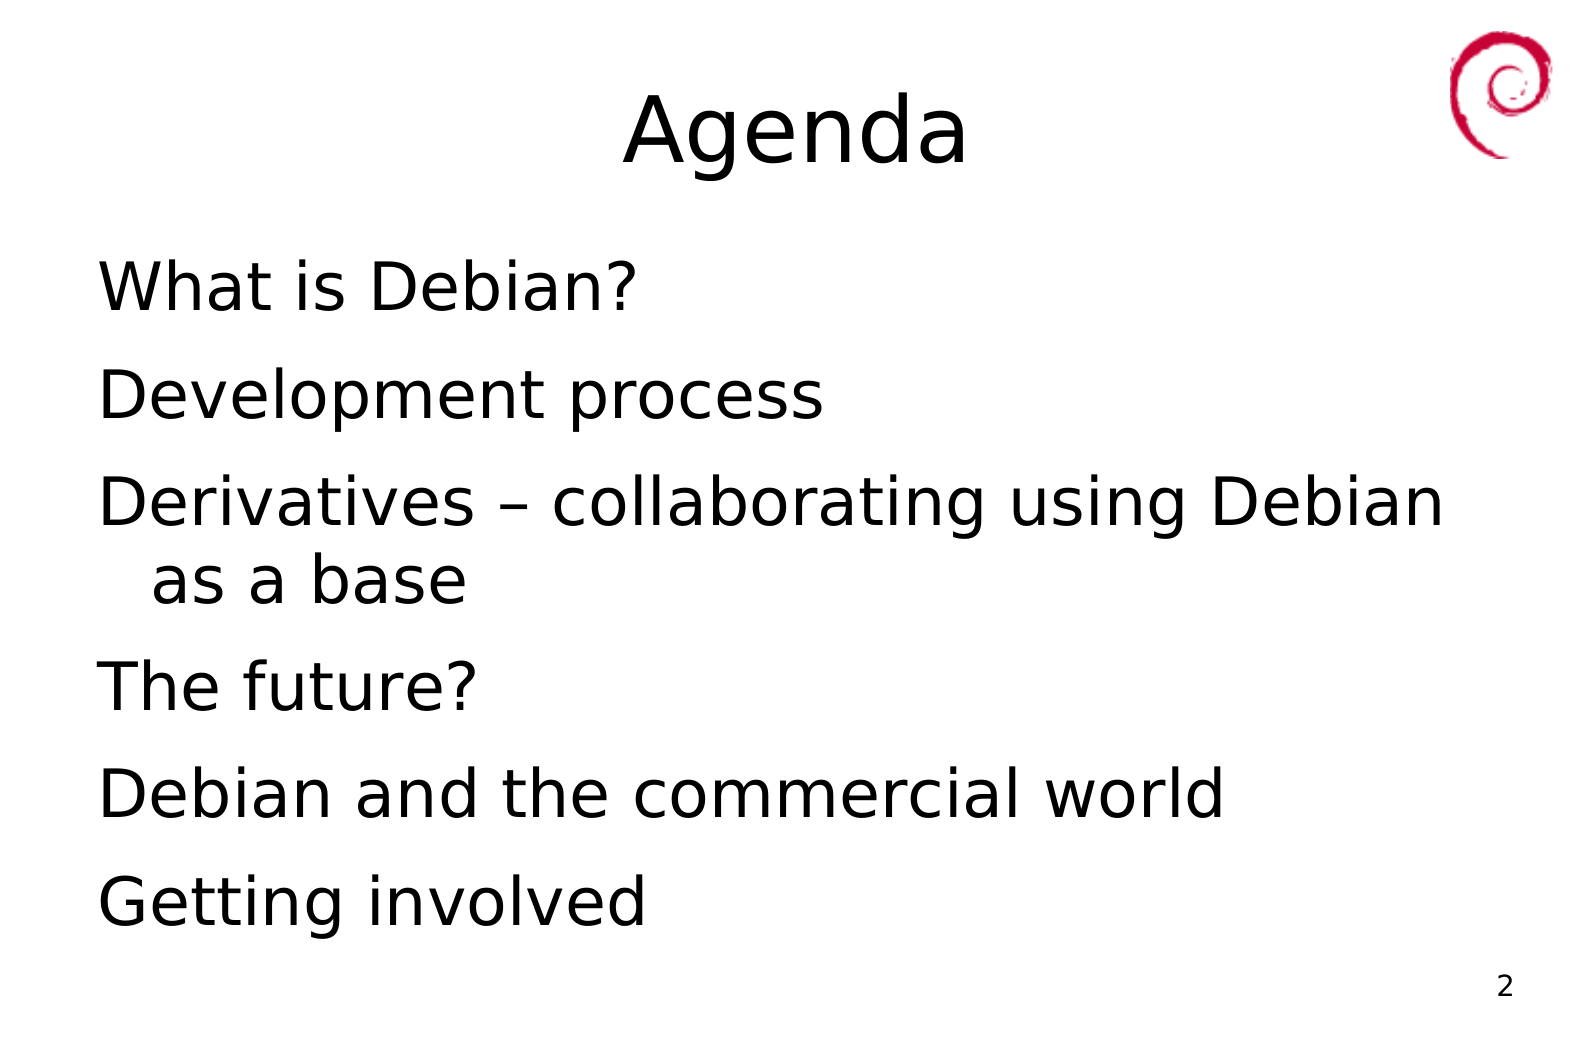

# Agenda
What is Debian?
Development process
Derivatives – collaborating using Debian as a base
The future?
Debian and the commercial world
Getting involved
2